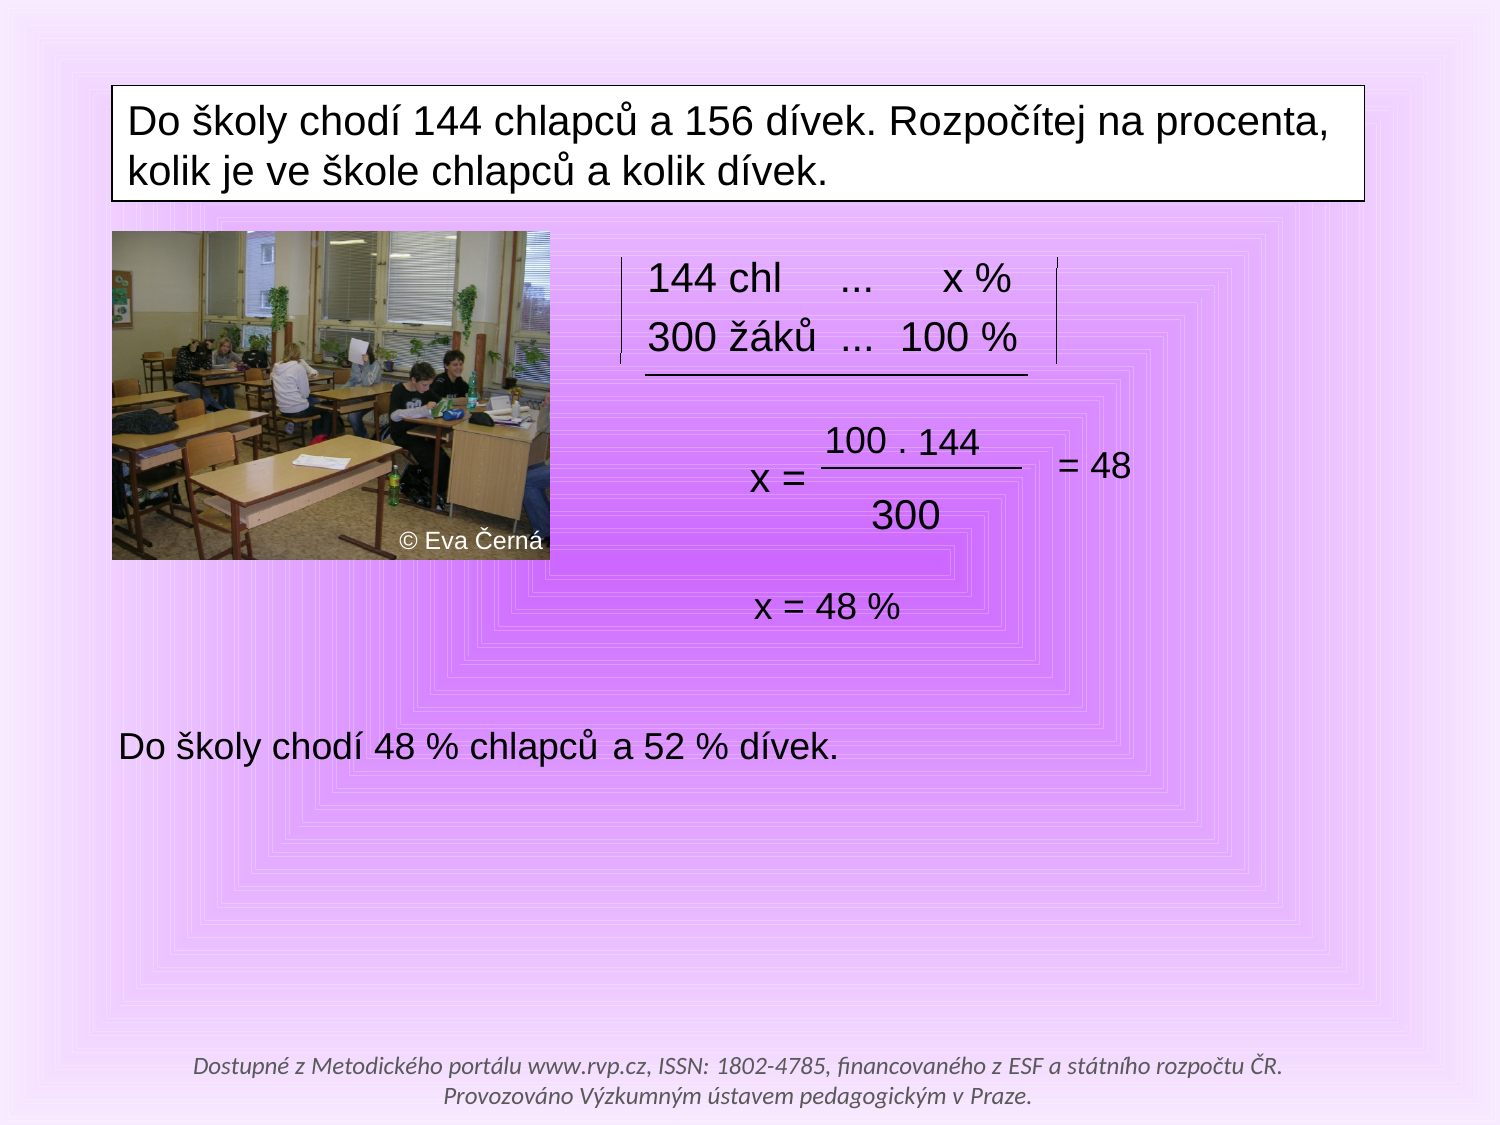

# Do školy chodí 144 chlapců a 156 dívek. Rozpočítej na procenta, kolik je ve škole chlapců a kolik dívek.
© Eva Černá
144 chl ...
x %
300 žáků ...
100 %
100 .
144
= 48
x =
300
x = 48 %
Do školy chodí 48 % chlapců
a 52 % dívek.
Dostupné z Metodického portálu www.rvp.cz, ISSN: 1802-4785, financovaného z ESF a státního rozpočtu ČR. Provozováno Výzkumným ústavem pedagogickým v Praze.